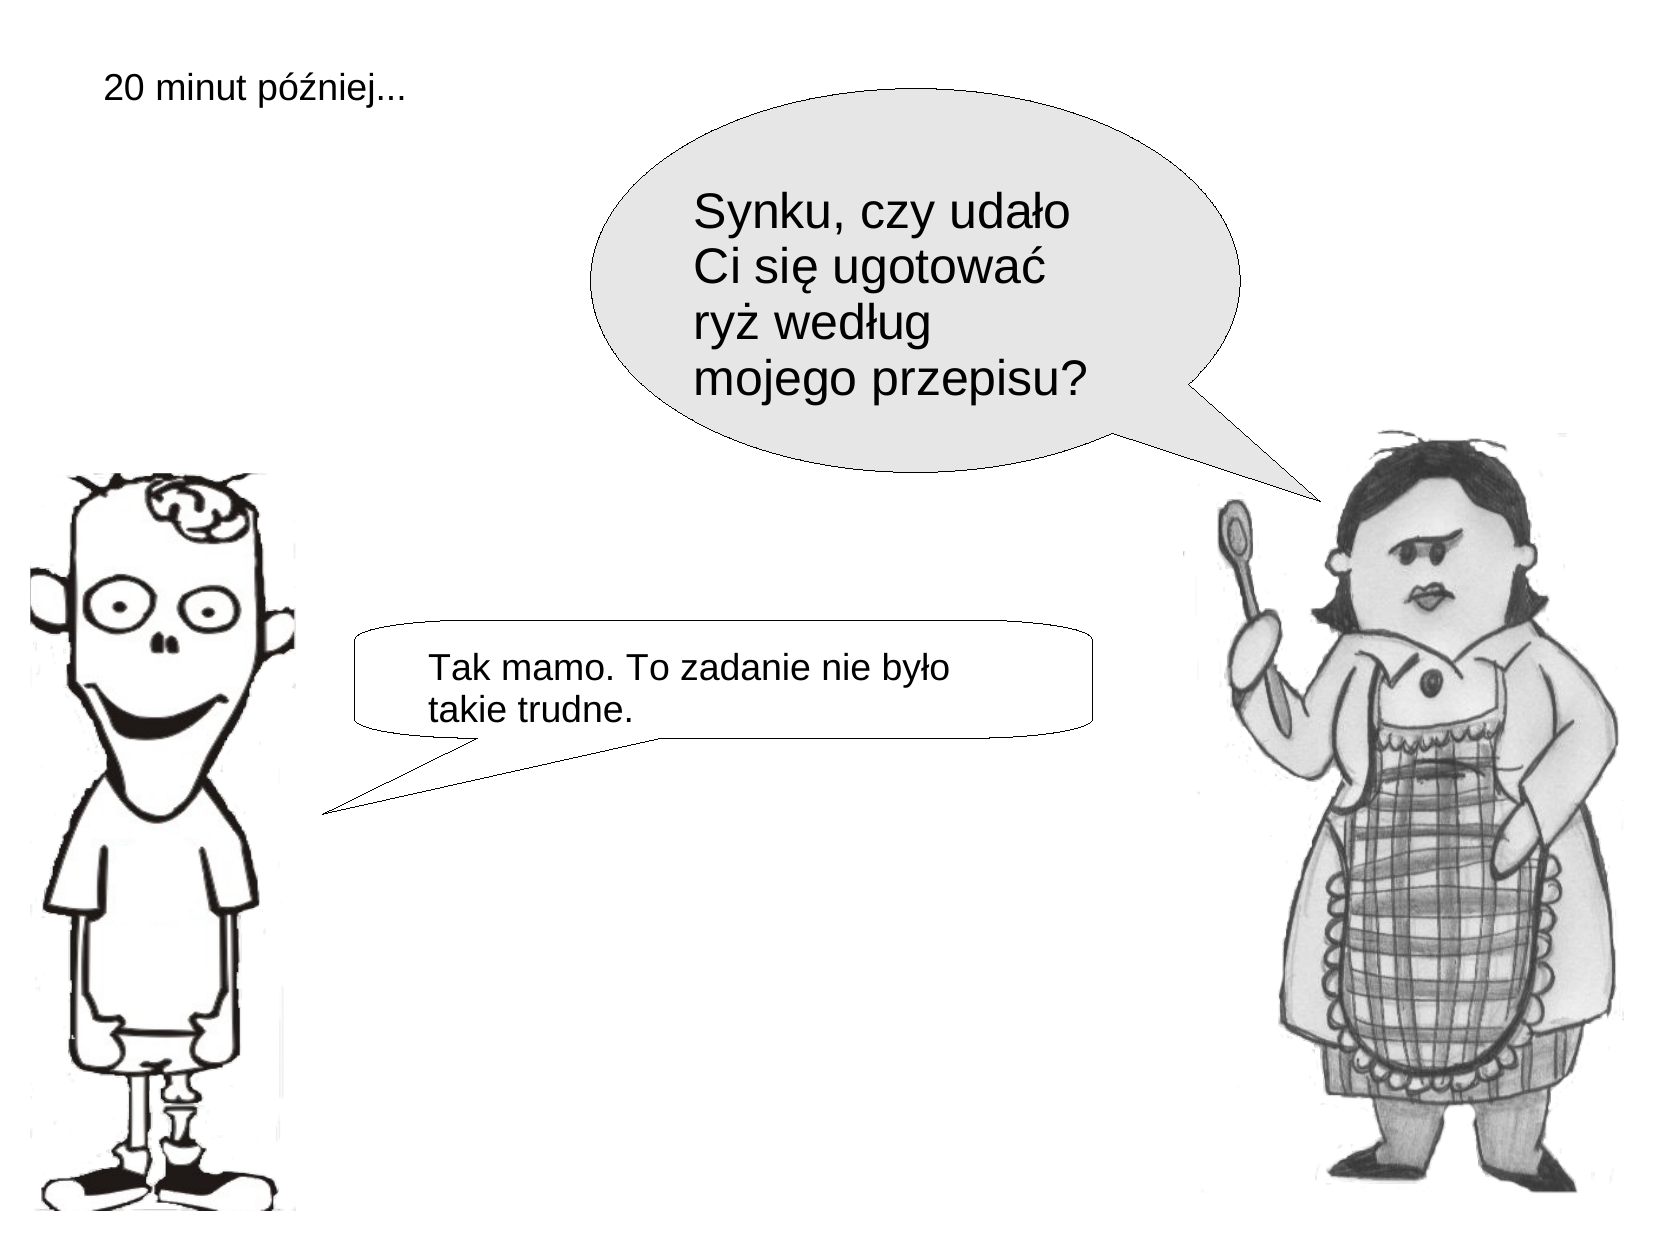

20 minut później...
Synku, czy udało Ci się ugotować ryż według mojego przepisu?
Tak mamo. To zadanie nie było takie trudne.